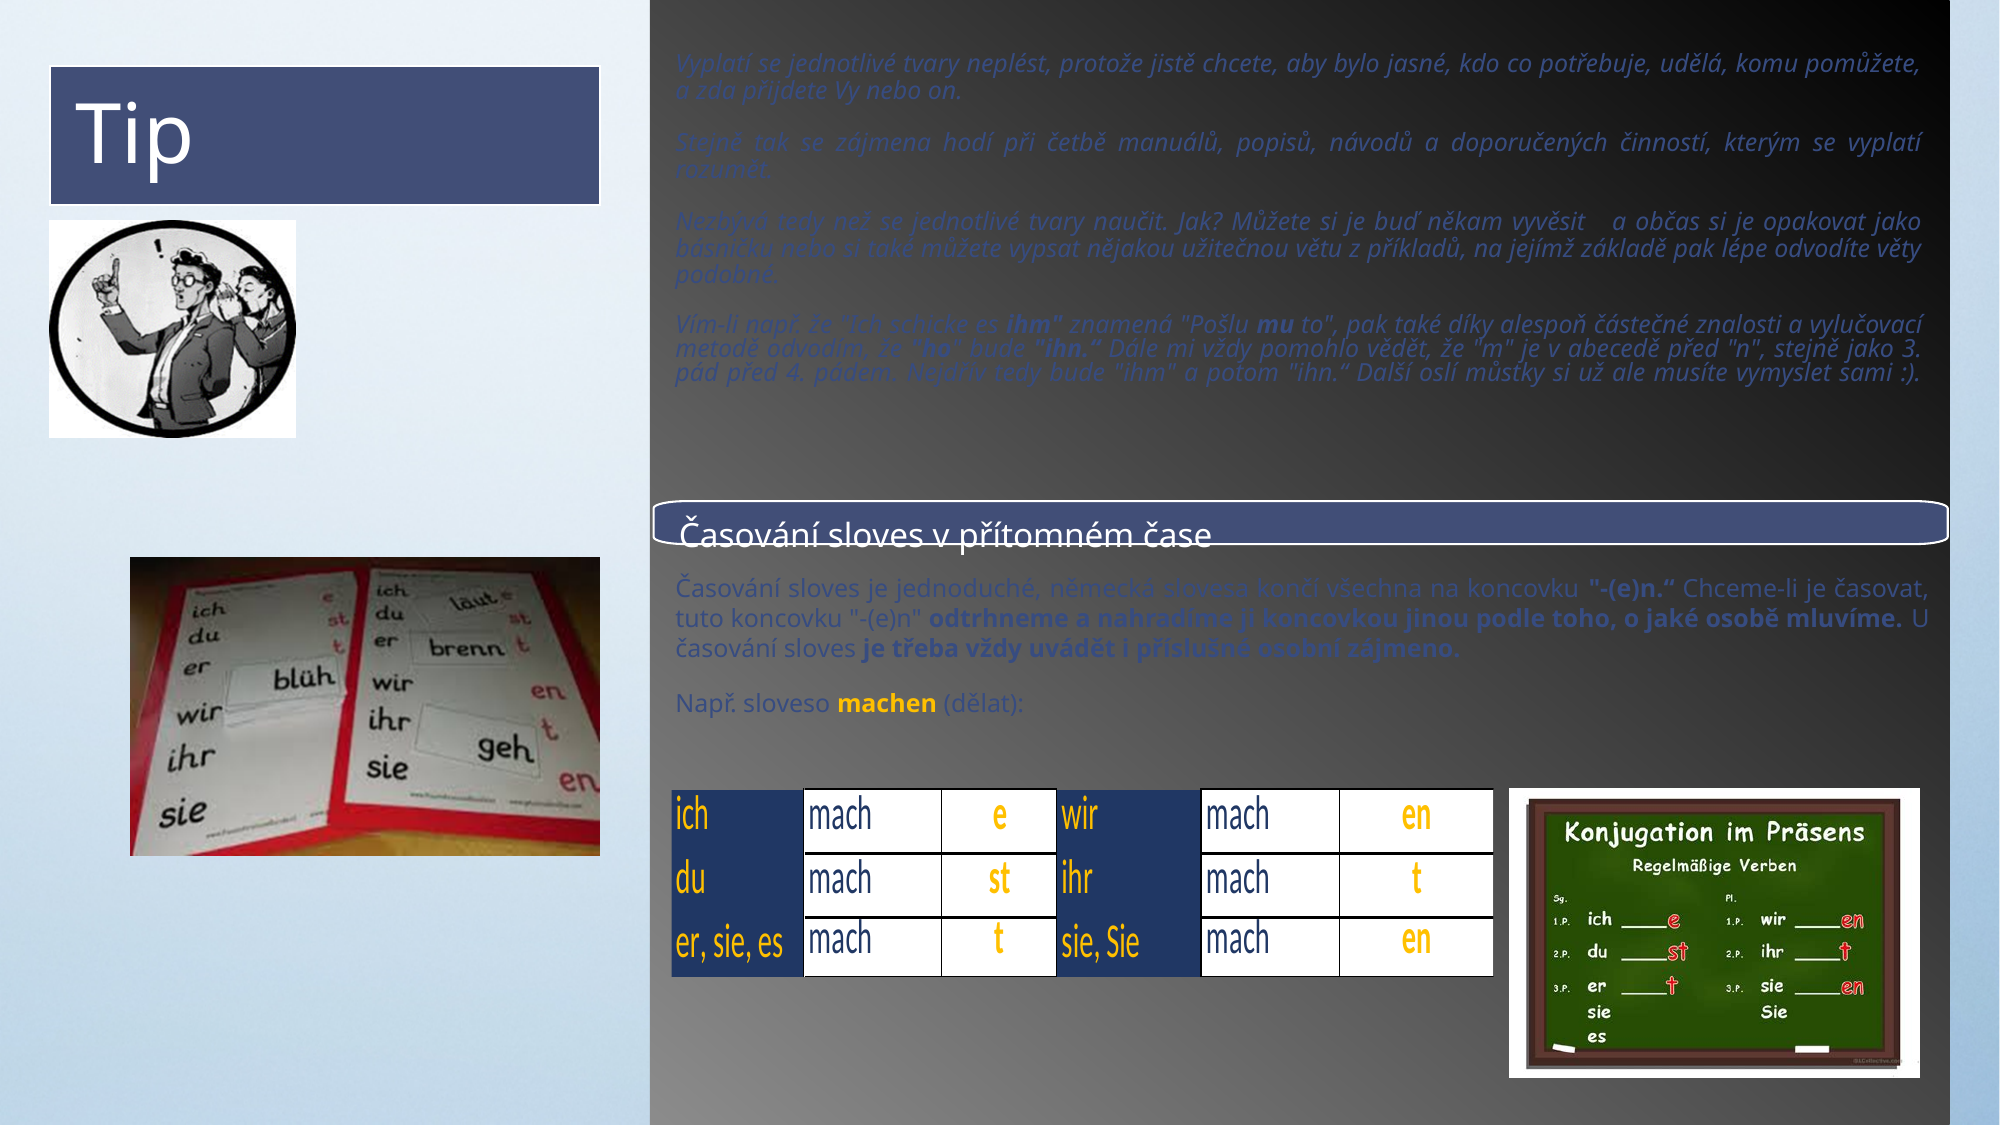

# Vyplatí se jednotlivé tvary neplést, protože jistě chcete, aby bylo jasné, kdo co potřebuje, udělá, komu pomůžete, a zda přijdete Vy nebo on.
Stejně tak se zájmena hodí při četbě manuálů, popisů, návodů a doporučených činností, kterým se vyplatí rozumět.
Nezbývá tedy než se jednotlivé tvary naučit. Jak? Můžete si je buď někam vyvěsit a občas si je opakovat jako básničku nebo si také můžete vypsat nějakou užitečnou větu z příkladů, na jejímž základě pak lépe odvodíte věty podobné.
Vím-li např. že "Ich schicke es ihm" znamená "Pošlu mu to", pak také díky alespoň částečné znalosti a vylučovací metodě odvodím, že "ho" bude "ihn.“ Dále mi vždy pomohlo vědět, že "m" je v abecedě před "n", stejně jako 3. pád před 4. pádem. Nejdřív tedy bude "ihm" a potom "ihn.“ Další oslí můstky si už ale musíte vymyslet sami :).
Tip
Časování sloves v přítomném čase
Časování sloves je jednoduché, německá slovesa končí všechna na koncovku "-(e)n.“ Chceme-li je časovat, tuto koncovku "-(e)n" odtrhneme a nahradíme ji koncovkou jinou podle toho, o jaké osobě mluvíme. U časování sloves je třeba vždy uvádět i příslušné osobní zájmeno.
Např. sloveso machen (dělat):